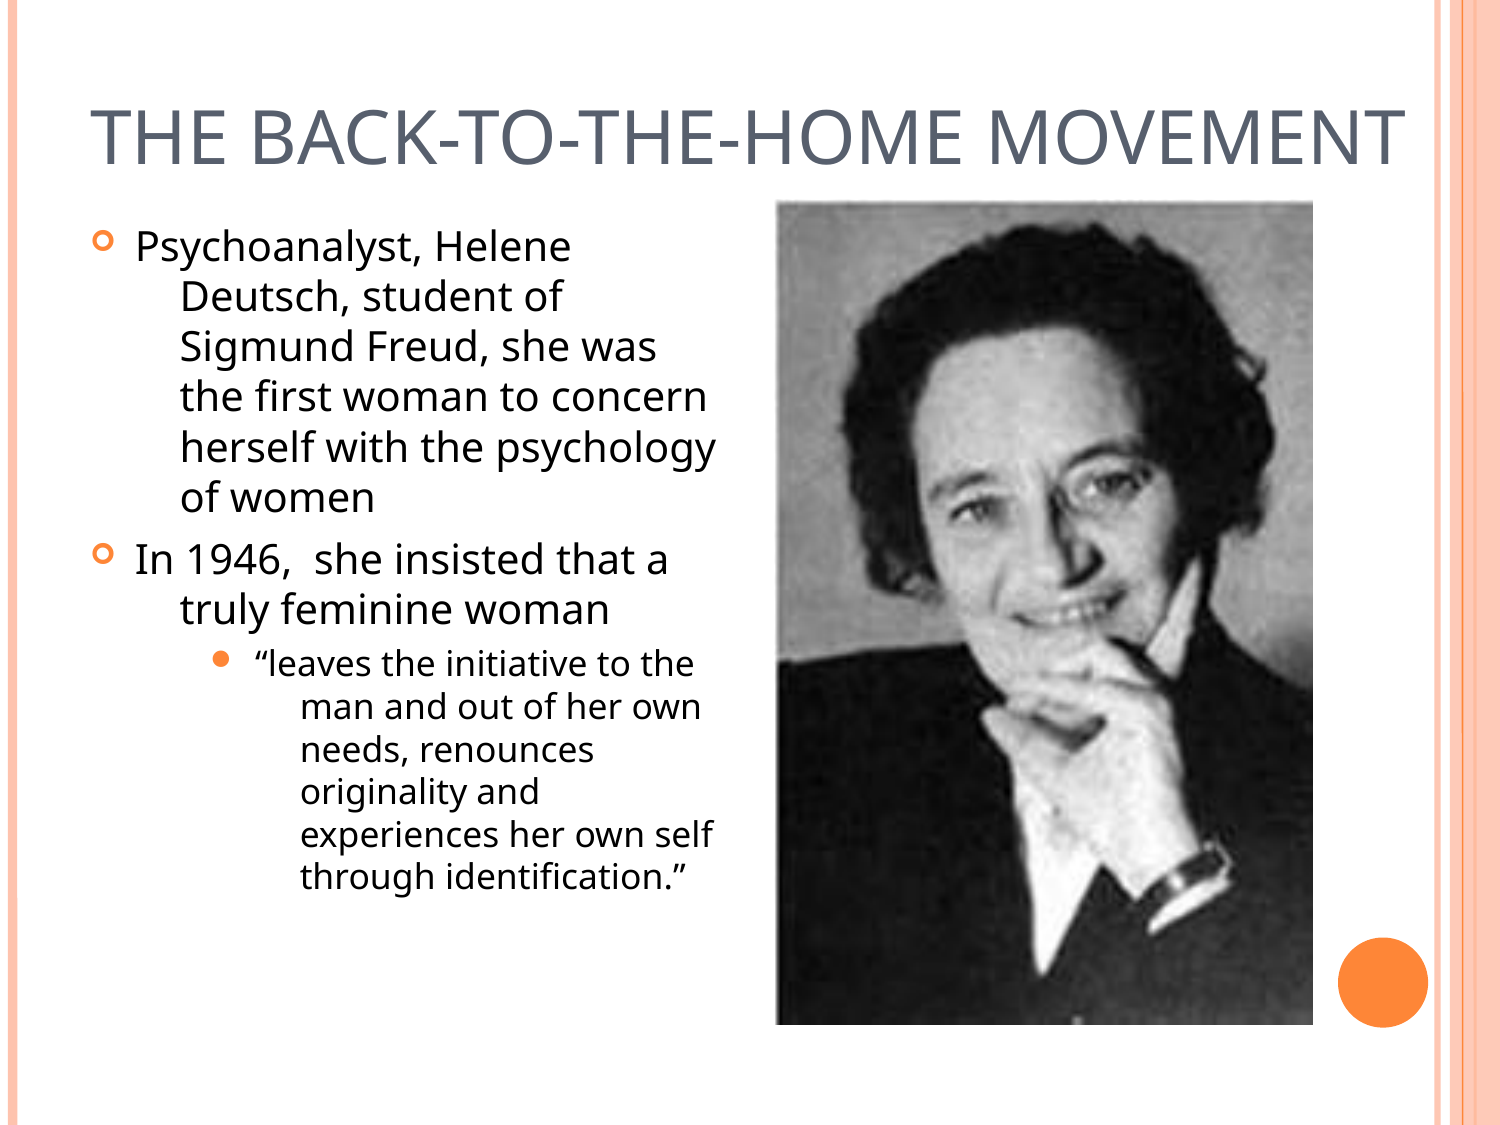

# The Back-to-the-Home Movement
Psychoanalyst, Helene Deutsch, student of Sigmund Freud, she was the first woman to concern herself with the psychology of women
In 1946, she insisted that a truly feminine woman
“leaves the initiative to the man and out of her own needs, renounces originality and experiences her own self through identification.”